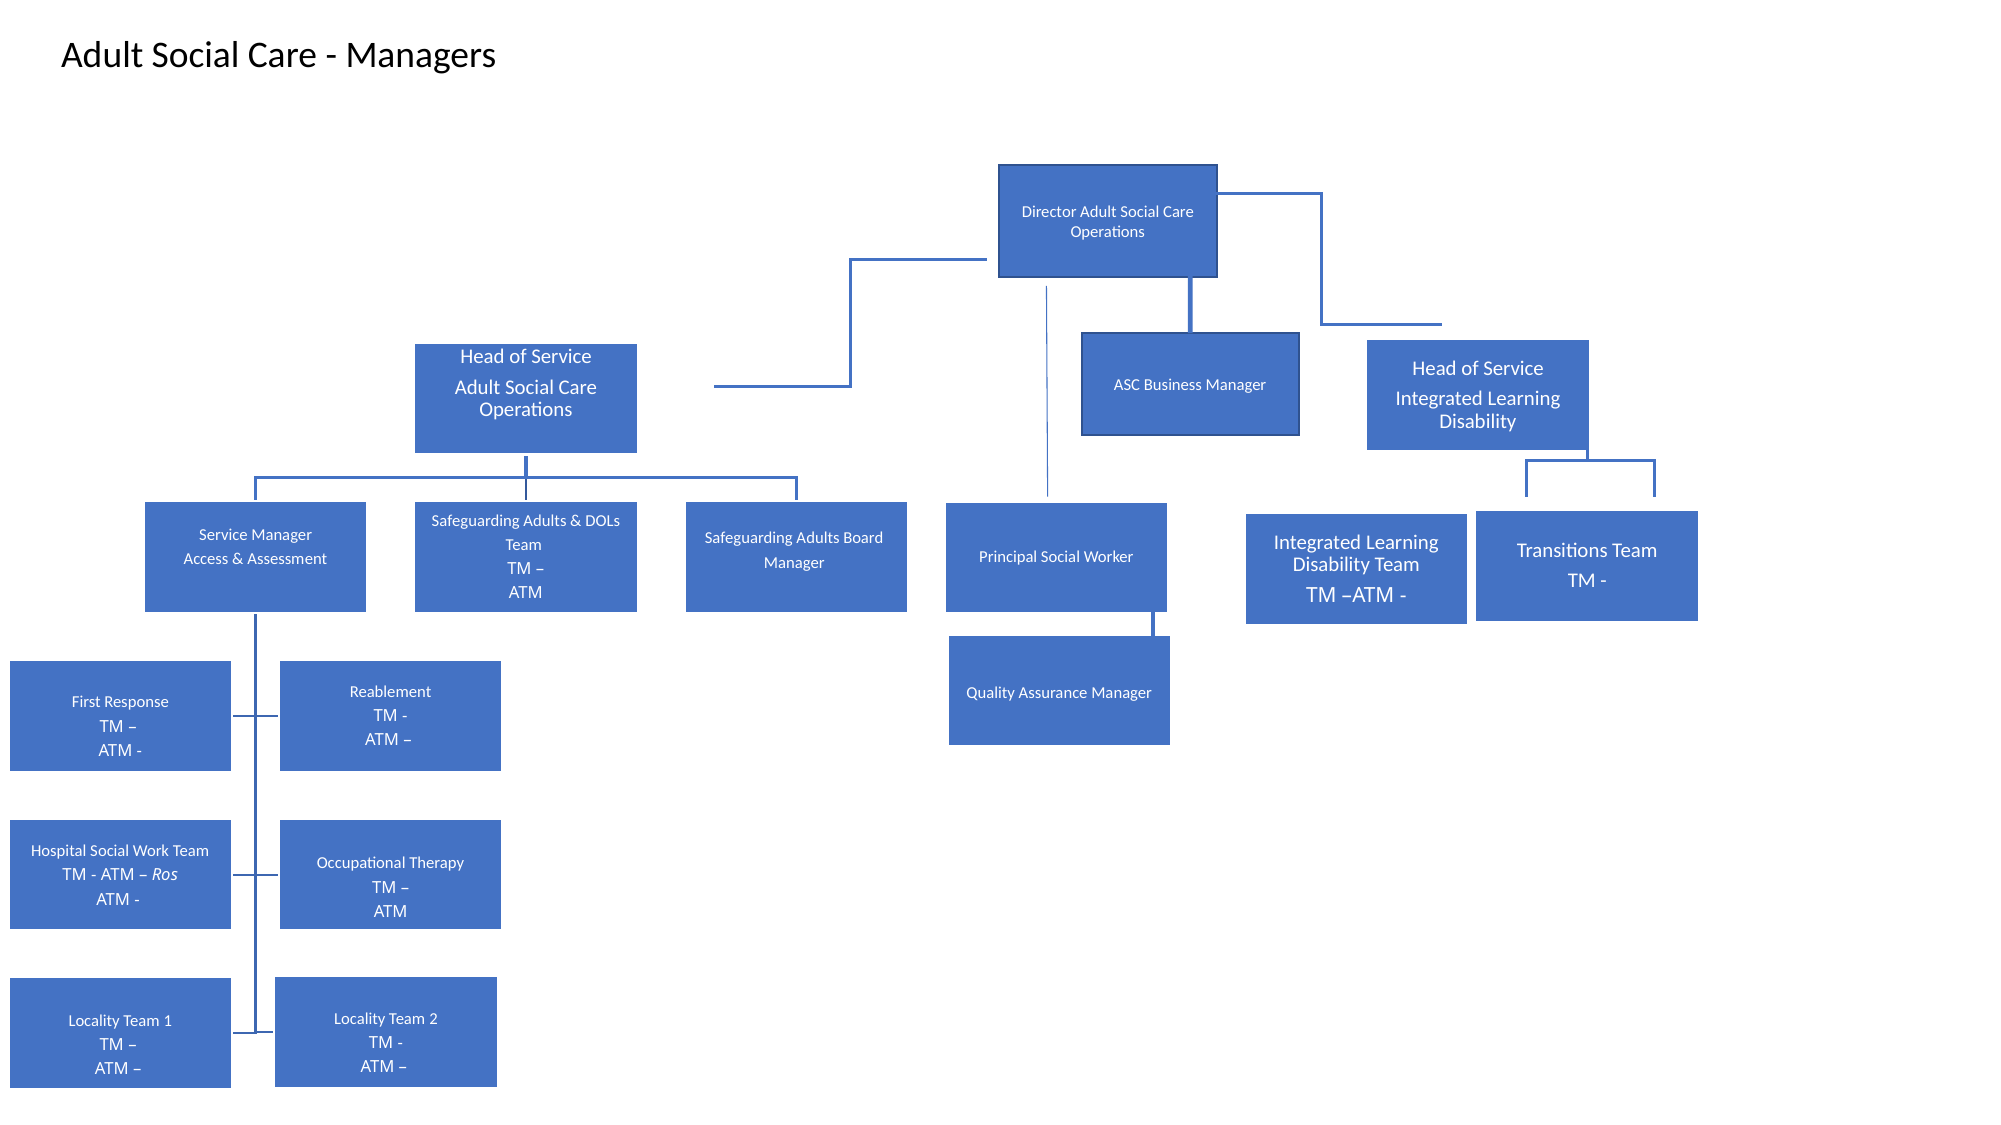

Adult Social Care - Managers
Director Adult Social Care Operations
ASC Business Manager
Head of Service
Integrated Learning Disability
Head of Service
Adult Social Care Operations
Service Manager
Access & Assessment
Safeguarding Adults & DOLs
Team
TM –
ATM
Safeguarding Adults Board
Manager
Principal Social Worker
Transitions Team
TM -
Integrated Learning Disability Team
TM –ATM -
Quality Assurance Manager
First Response
TM –
ATM -
Reablement
TM -
ATM –
Hospital Social Work Team
TM - ATM – Ros
ATM -
Occupational Therapy
TM –
ATM
Locality Team 2
TM -
ATM –
Locality Team 1
TM –
ATM –